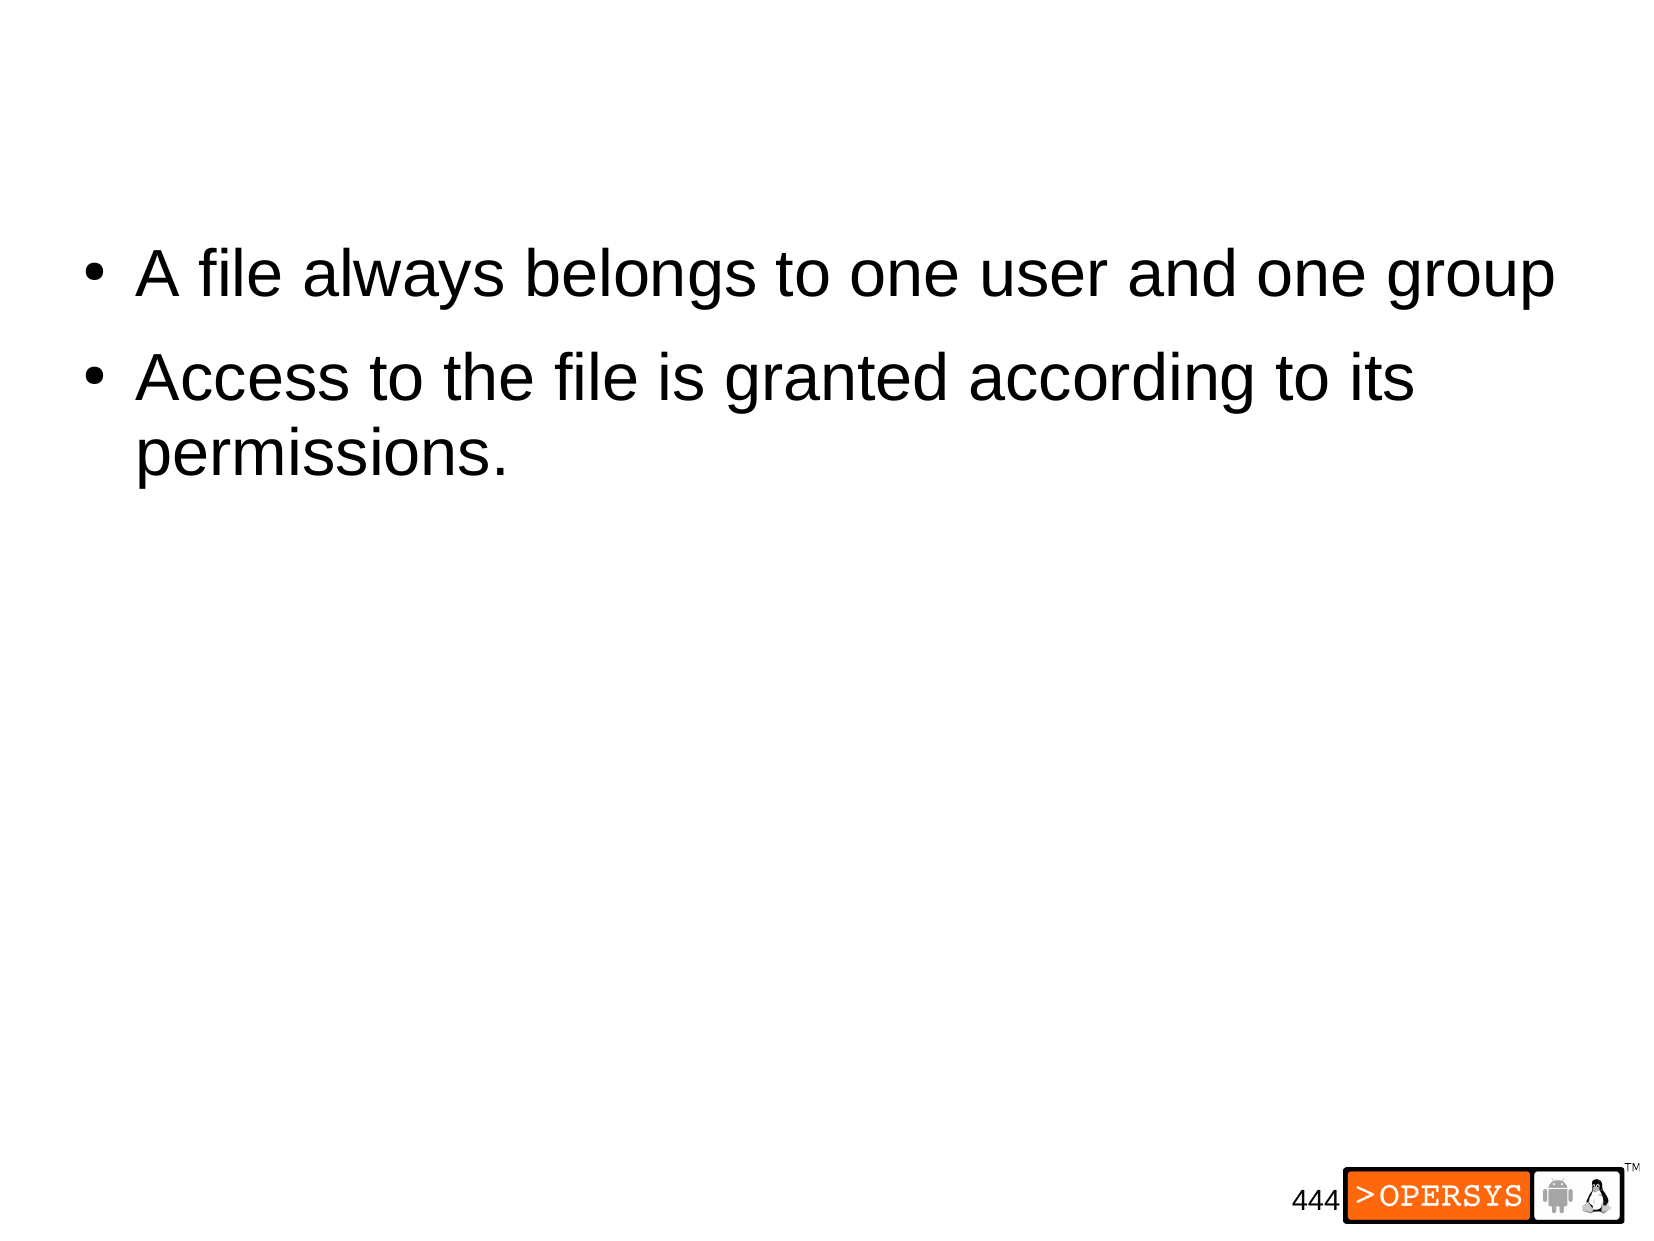

# A file always belongs to one user and one group
Access to the file is granted according to its permissions.